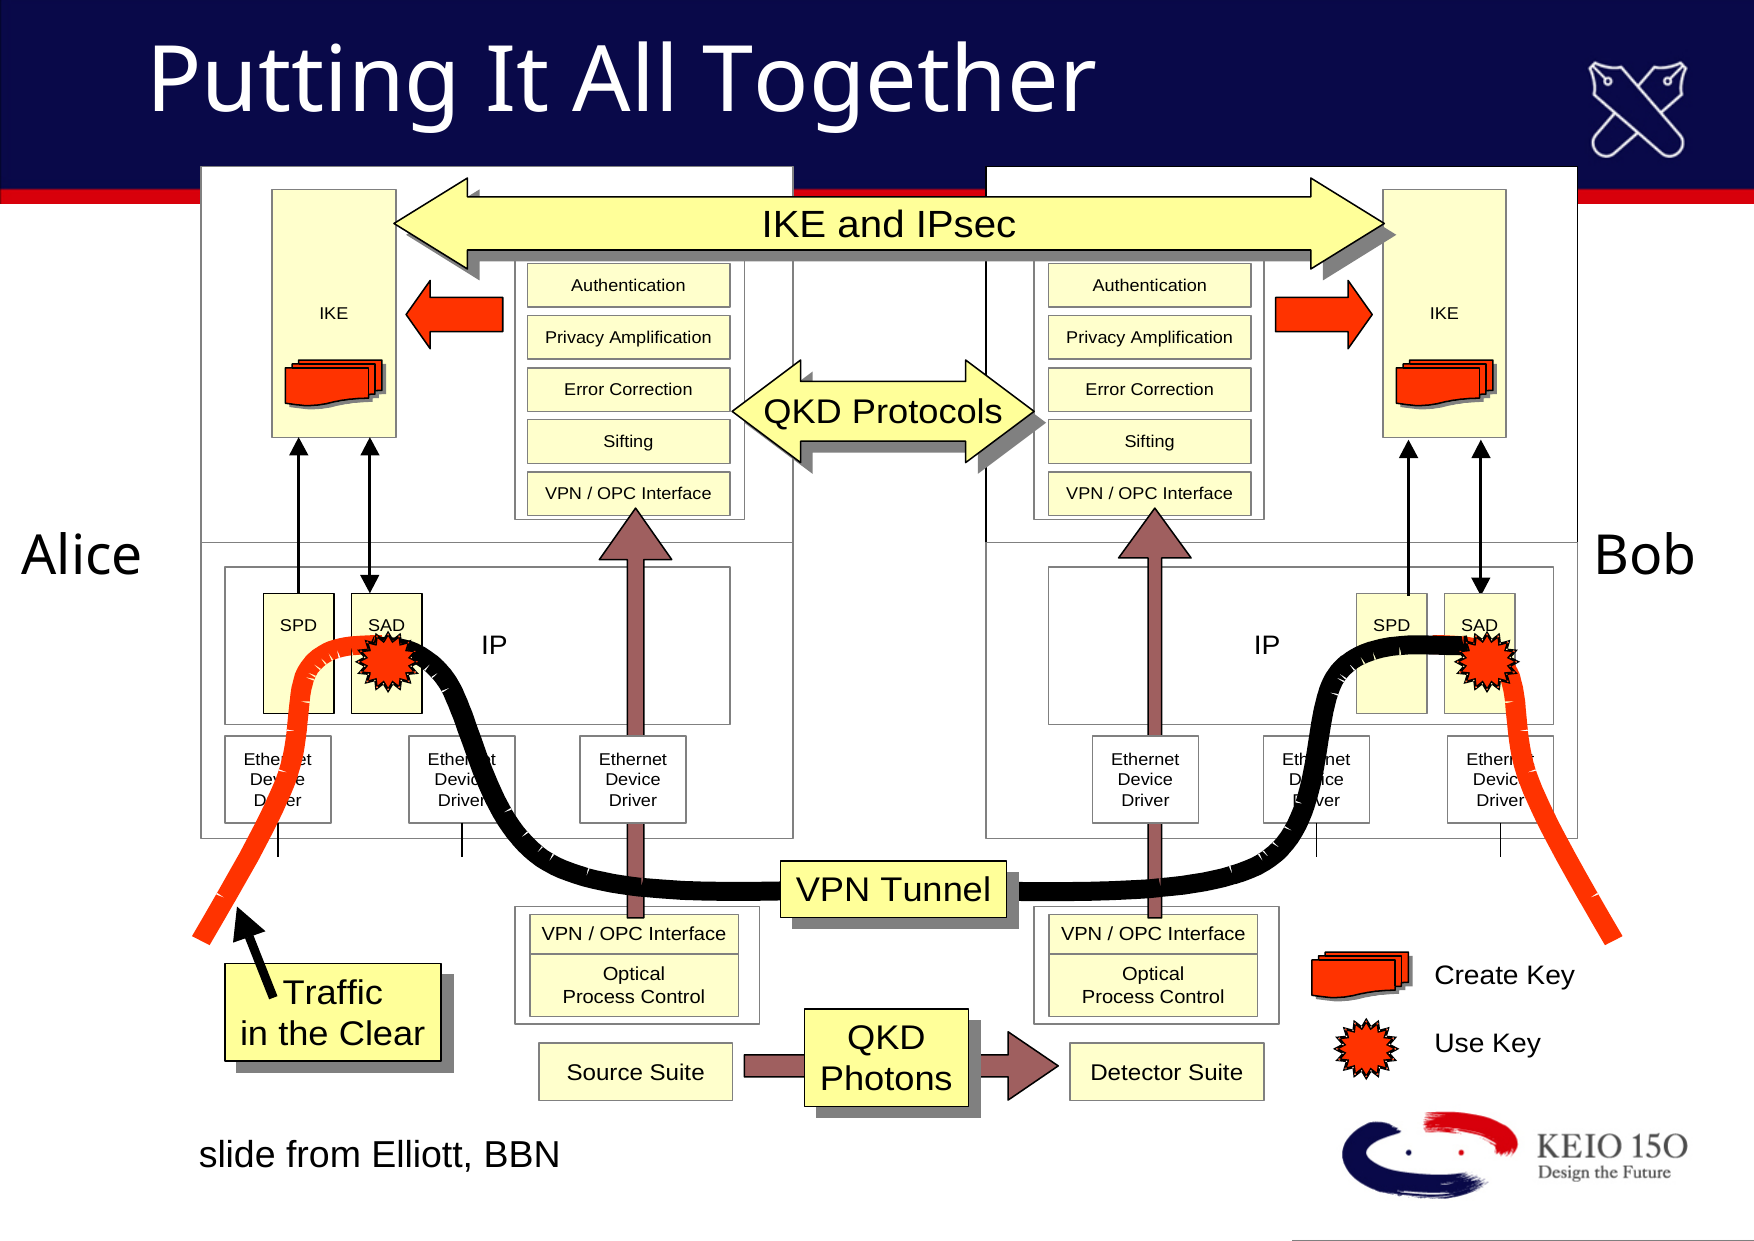

# Putting It All Together
Alice
Bob
slide from Elliott, BBN